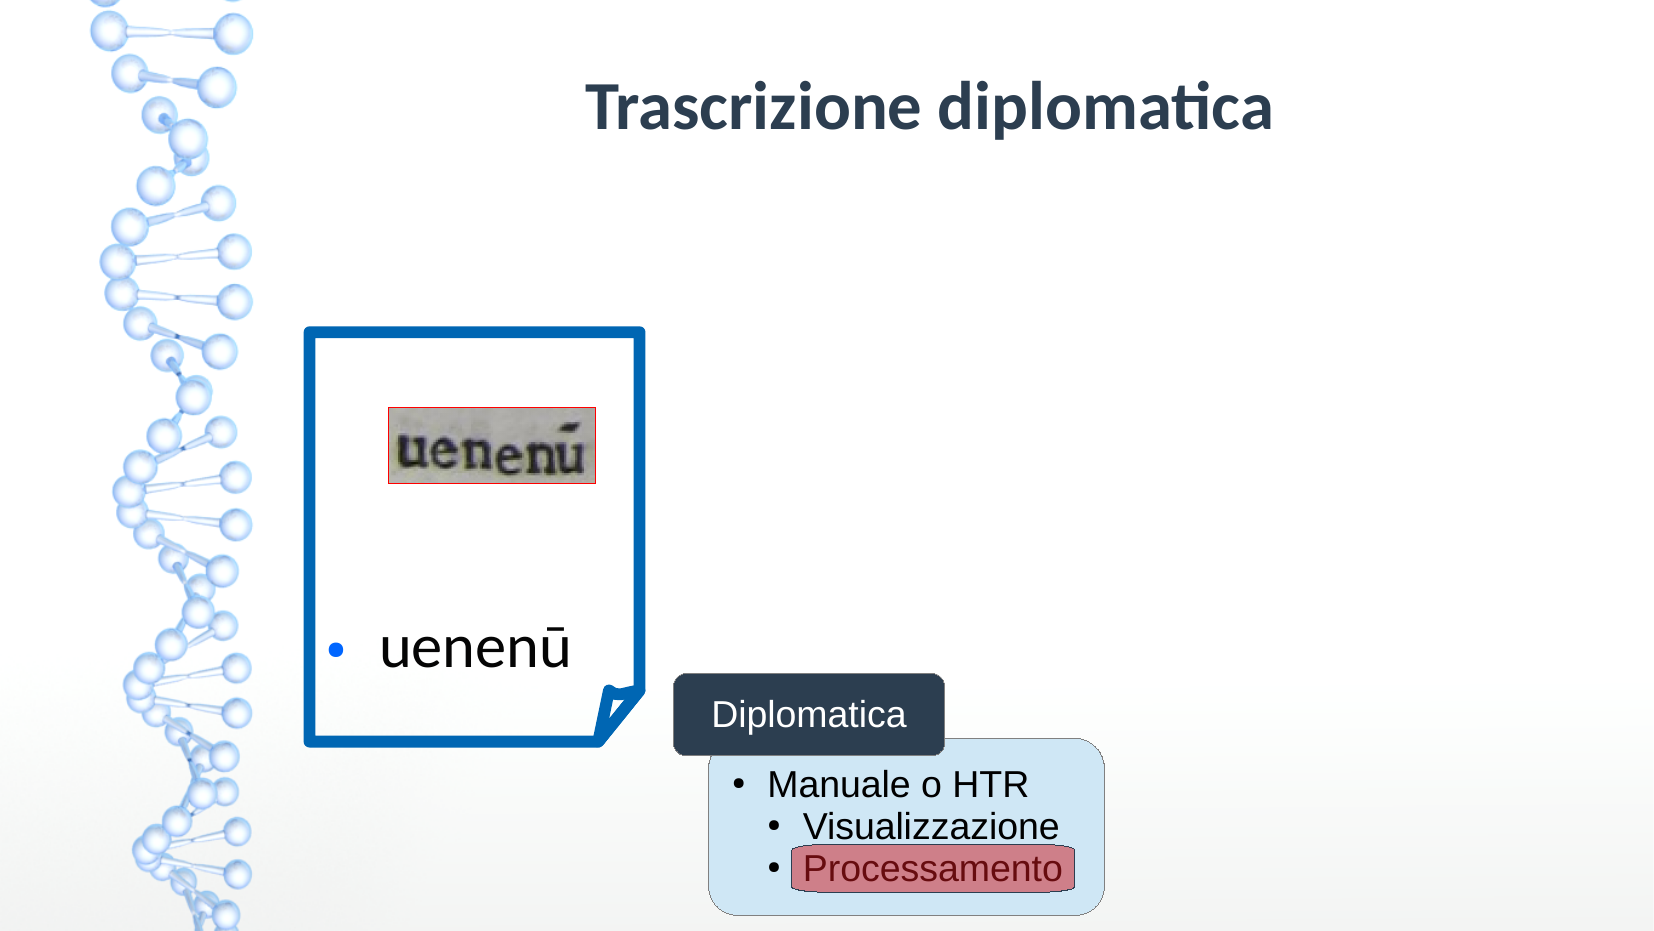

# Trascrizione diplomatica
uenenū
Diplomatica
Manuale o HTR
Visualizzazione
Processamento